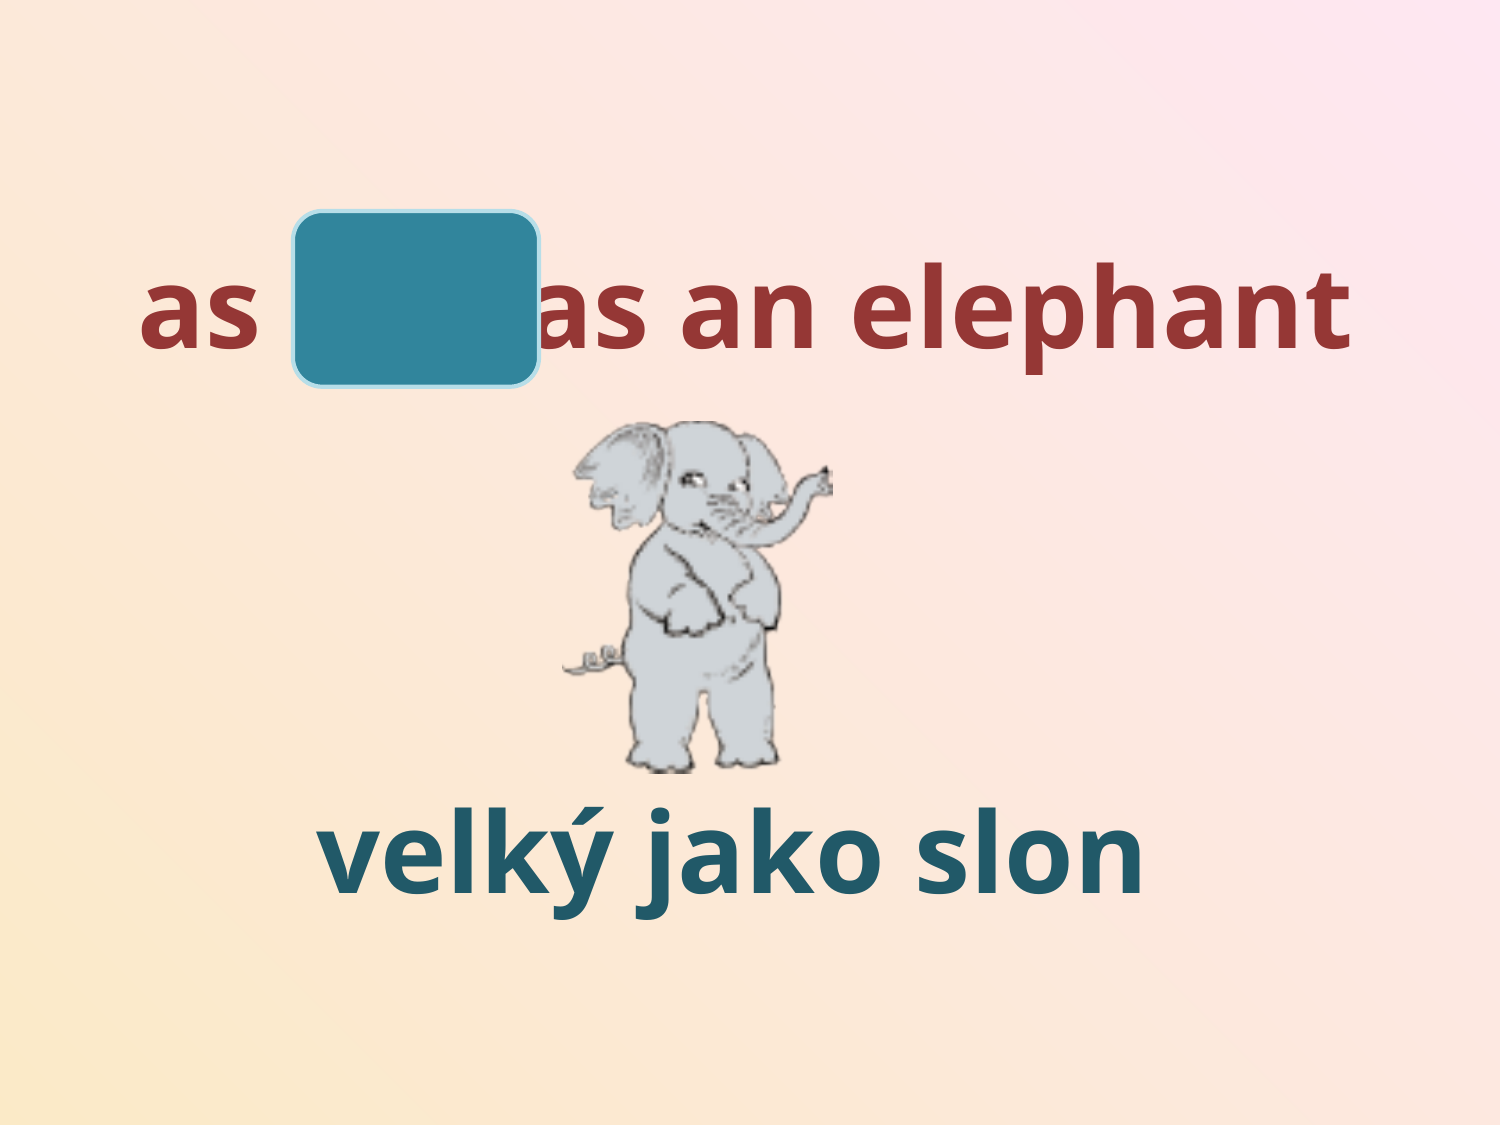

# as big as an elephant
velký jako slon